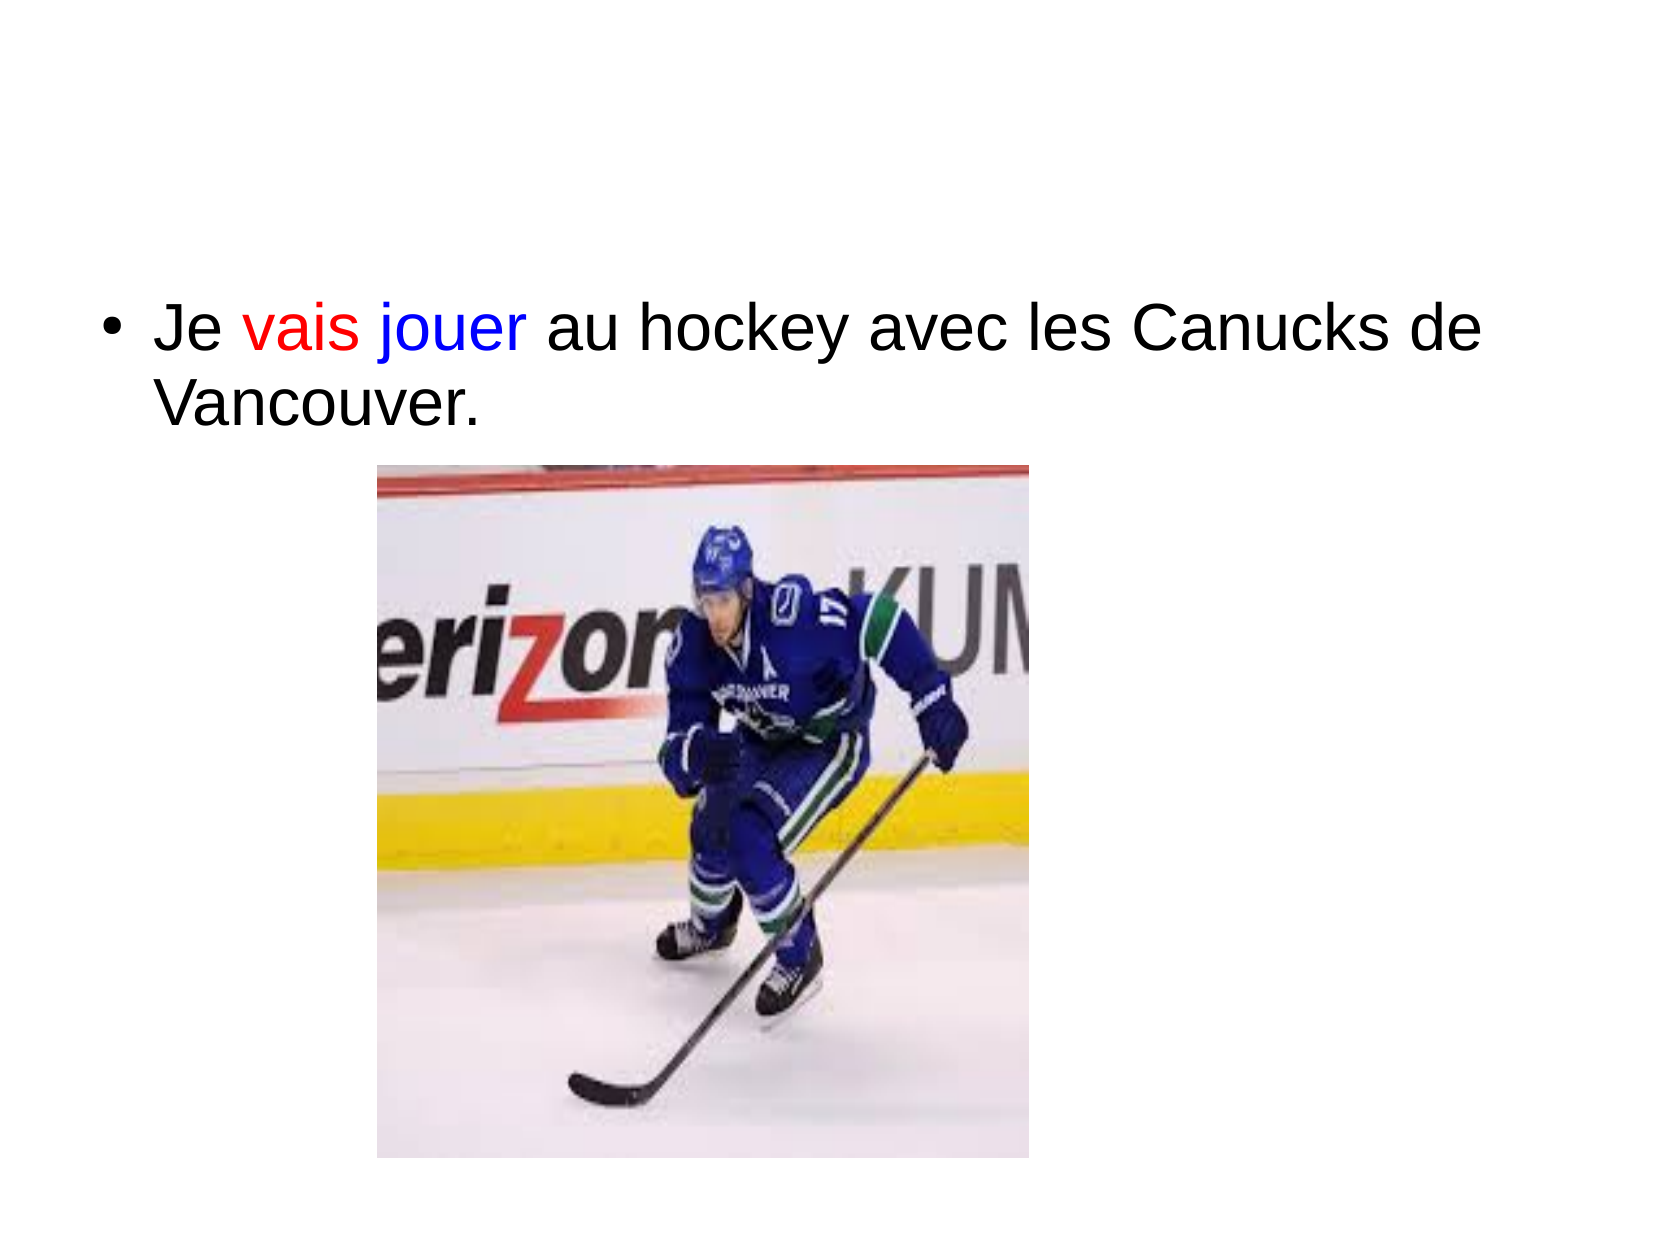

#
Je vais jouer au hockey avec les Canucks de Vancouver.